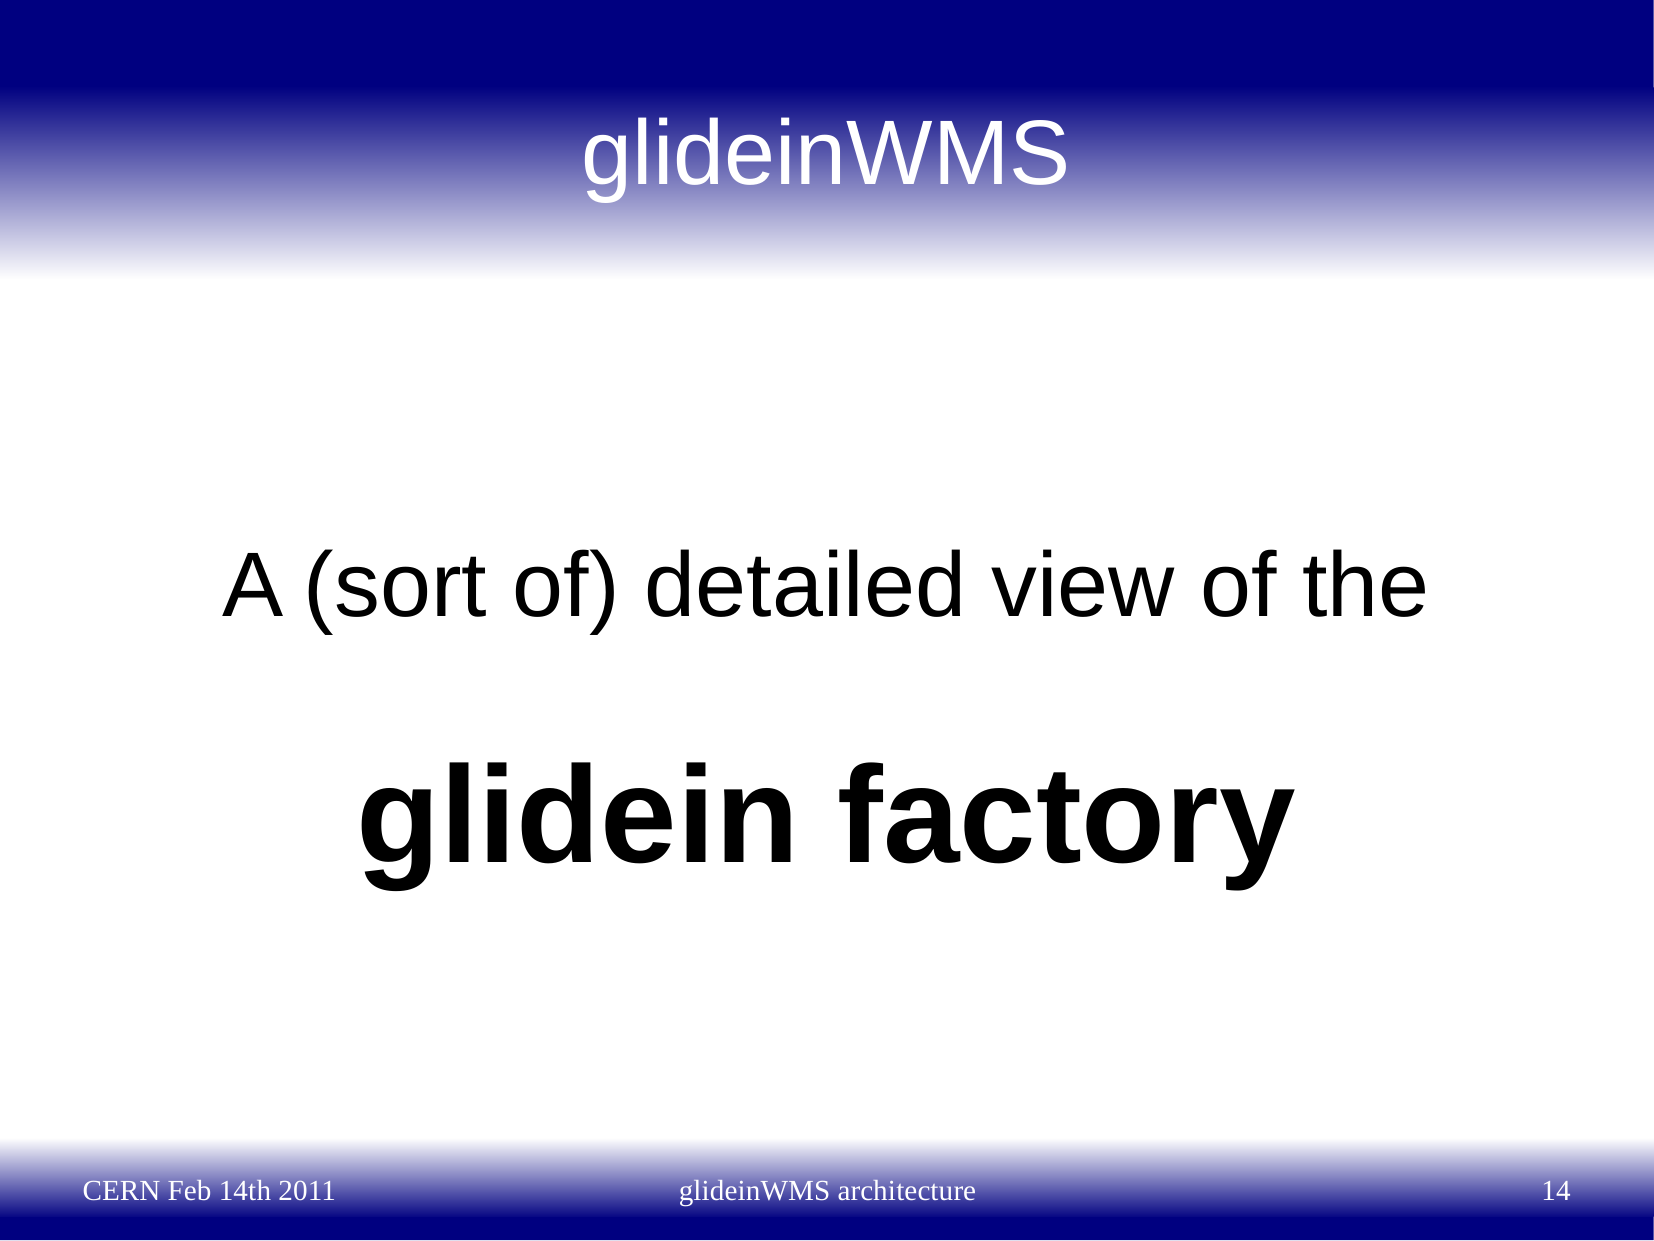

# glideinWMS
A (sort of) detailed view of the
glidein factory
CERN Feb 14th 2011
glideinWMS architecture
14